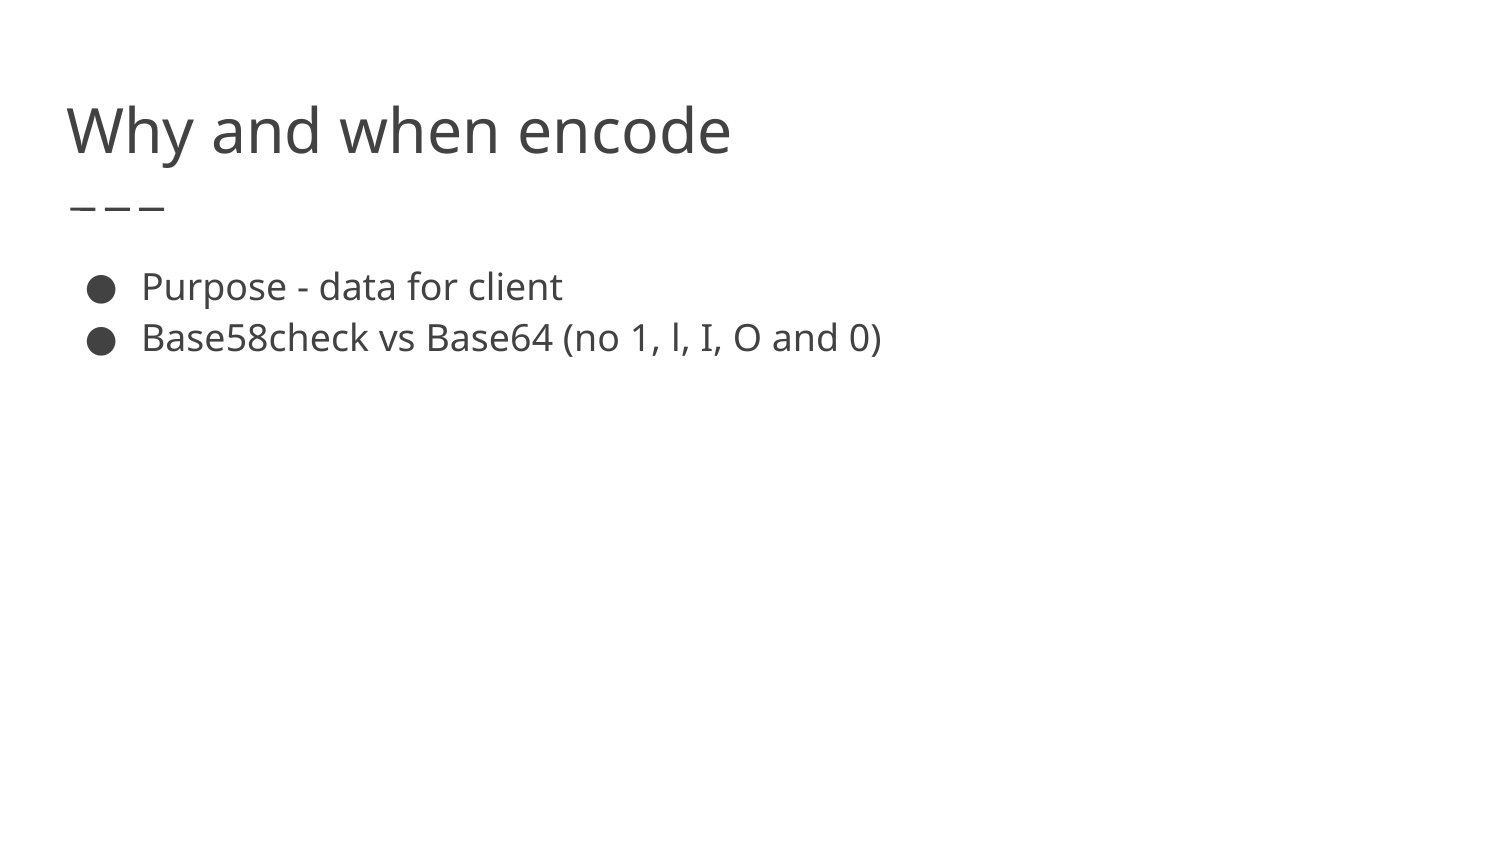

# Why and when encode
Purpose - data for client
Base58check vs Base64 (no 1, l, I, O and 0)